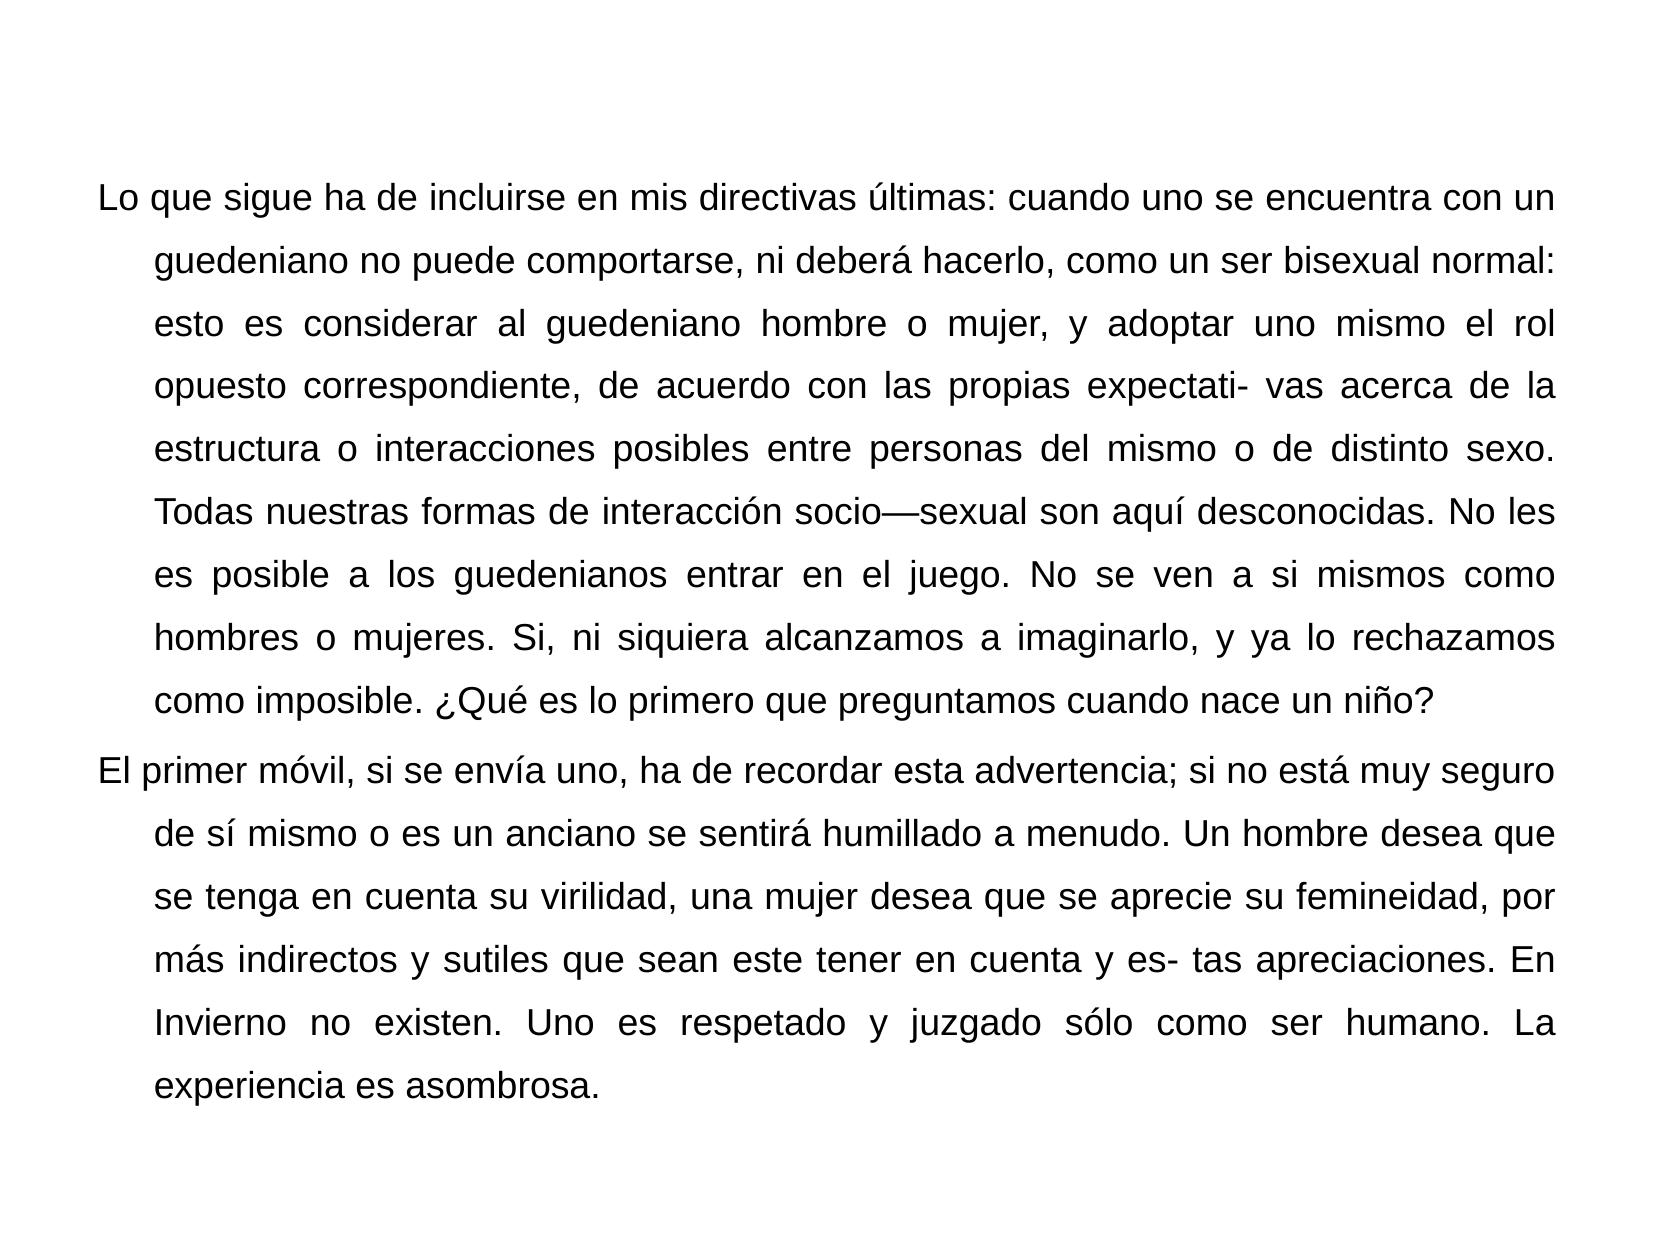

Lo que sigue ha de incluirse en mis directivas últimas: cuando uno se encuentra con un guedeniano no puede comportarse, ni deberá hacerlo, como un ser bisexual normal: esto es considerar al guedeniano hombre o mujer, y adoptar uno mismo el rol opuesto correspondiente, de acuerdo con las propias expectati- vas acerca de la estructura o interacciones posibles entre personas del mismo o de distinto sexo. Todas nuestras formas de interacción socio—sexual son aquí desconocidas. No les es posible a los guedenianos entrar en el juego. No se ven a si mismos como hombres o mujeres. Si, ni siquiera alcanzamos a imaginarlo, y ya lo rechazamos como imposible. ¿Qué es lo primero que preguntamos cuando nace un niño?
El primer móvil, si se envía uno, ha de recordar esta advertencia; si no está muy seguro de sí mismo o es un anciano se sentirá humillado a menudo. Un hombre desea que se tenga en cuenta su virilidad, una mujer desea que se aprecie su femineidad, por más indirectos y sutiles que sean este tener en cuenta y es- tas apreciaciones. En Invierno no existen. Uno es respetado y juzgado sólo como ser humano. La experiencia es asombrosa.